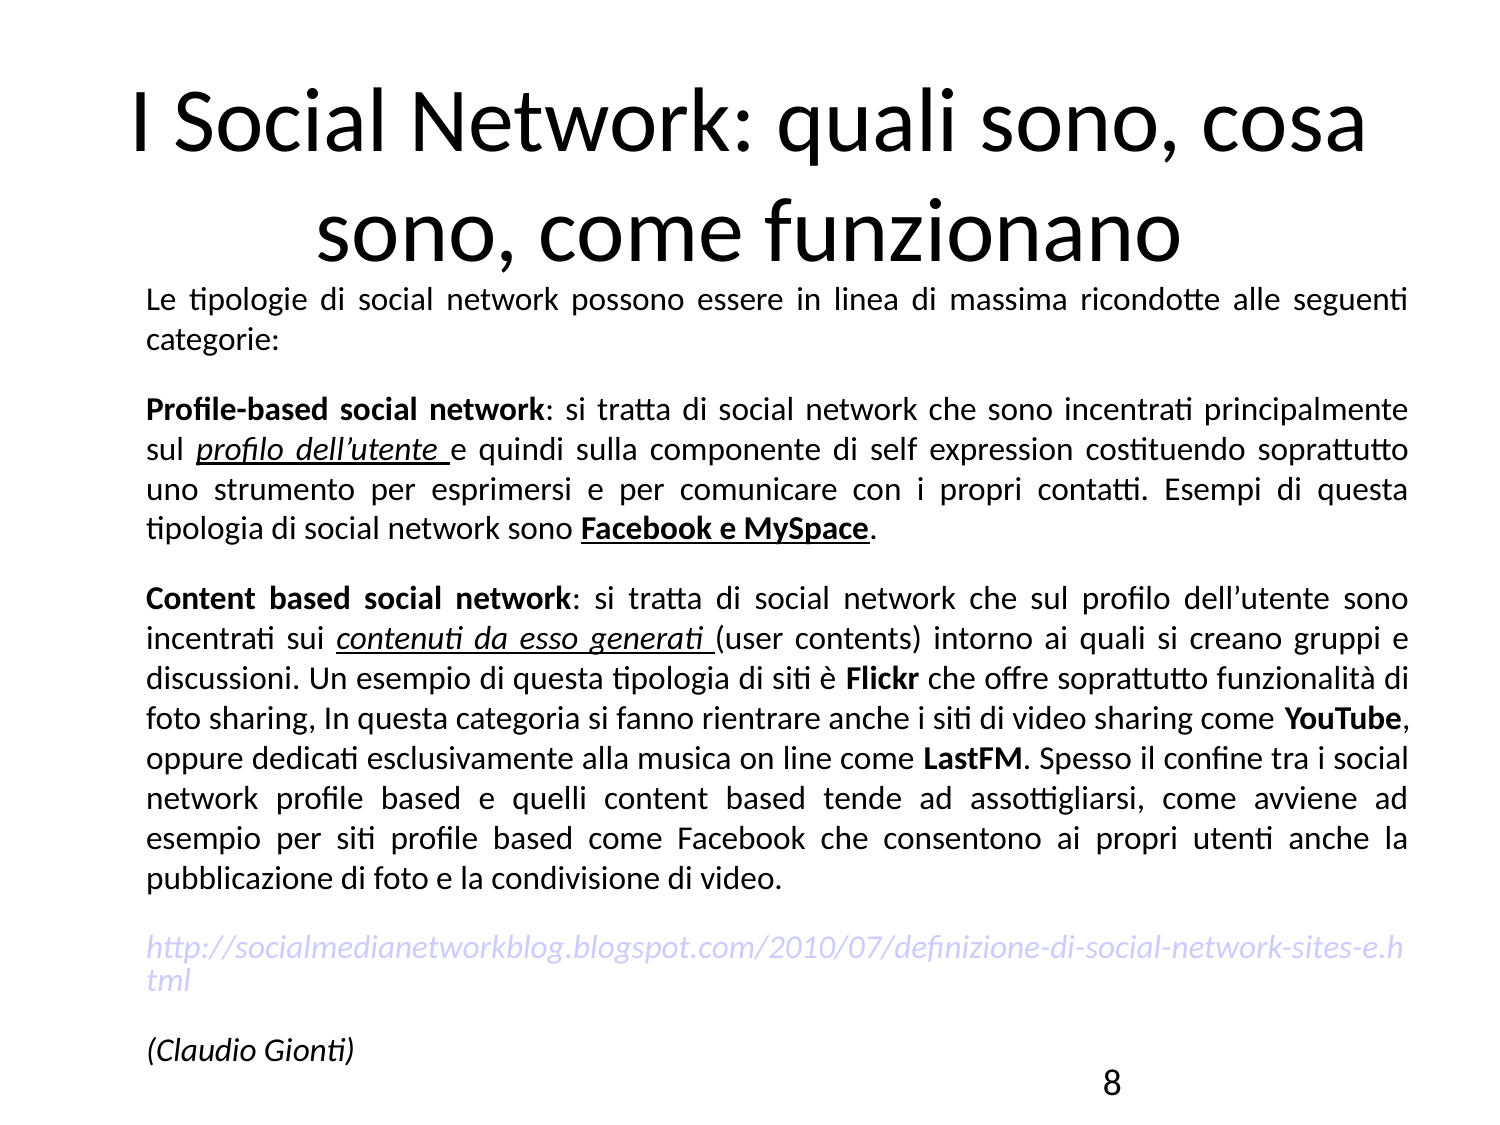

# I Social Network: quali sono, cosa sono, come funzionano
Le tipologie di social network possono essere in linea di massima ricondotte alle seguenti categorie:
Profile-based social network: si tratta di social network che sono incentrati principalmente sul profilo dell’utente e quindi sulla componente di self expression costituendo soprattutto uno strumento per esprimersi e per comunicare con i propri contatti. Esempi di questa tipologia di social network sono Facebook e MySpace.
Content based social network: si tratta di social network che sul profilo dell’utente sono incentrati sui contenuti da esso generati (user contents) intorno ai quali si creano gruppi e discussioni. Un esempio di questa tipologia di siti è Flickr che offre soprattutto funzionalità di foto sharing, In questa categoria si fanno rientrare anche i siti di video sharing come YouTube, oppure dedicati esclusivamente alla musica on line come LastFM. Spesso il confine tra i social network profile based e quelli content based tende ad assottigliarsi, come avviene ad esempio per siti profile based come Facebook che consentono ai propri utenti anche la pubblicazione di foto e la condivisione di video.
http://socialmedianetworkblog.blogspot.com/2010/07/definizione-di-social-network-sites-e.html
(Claudio Gionti)